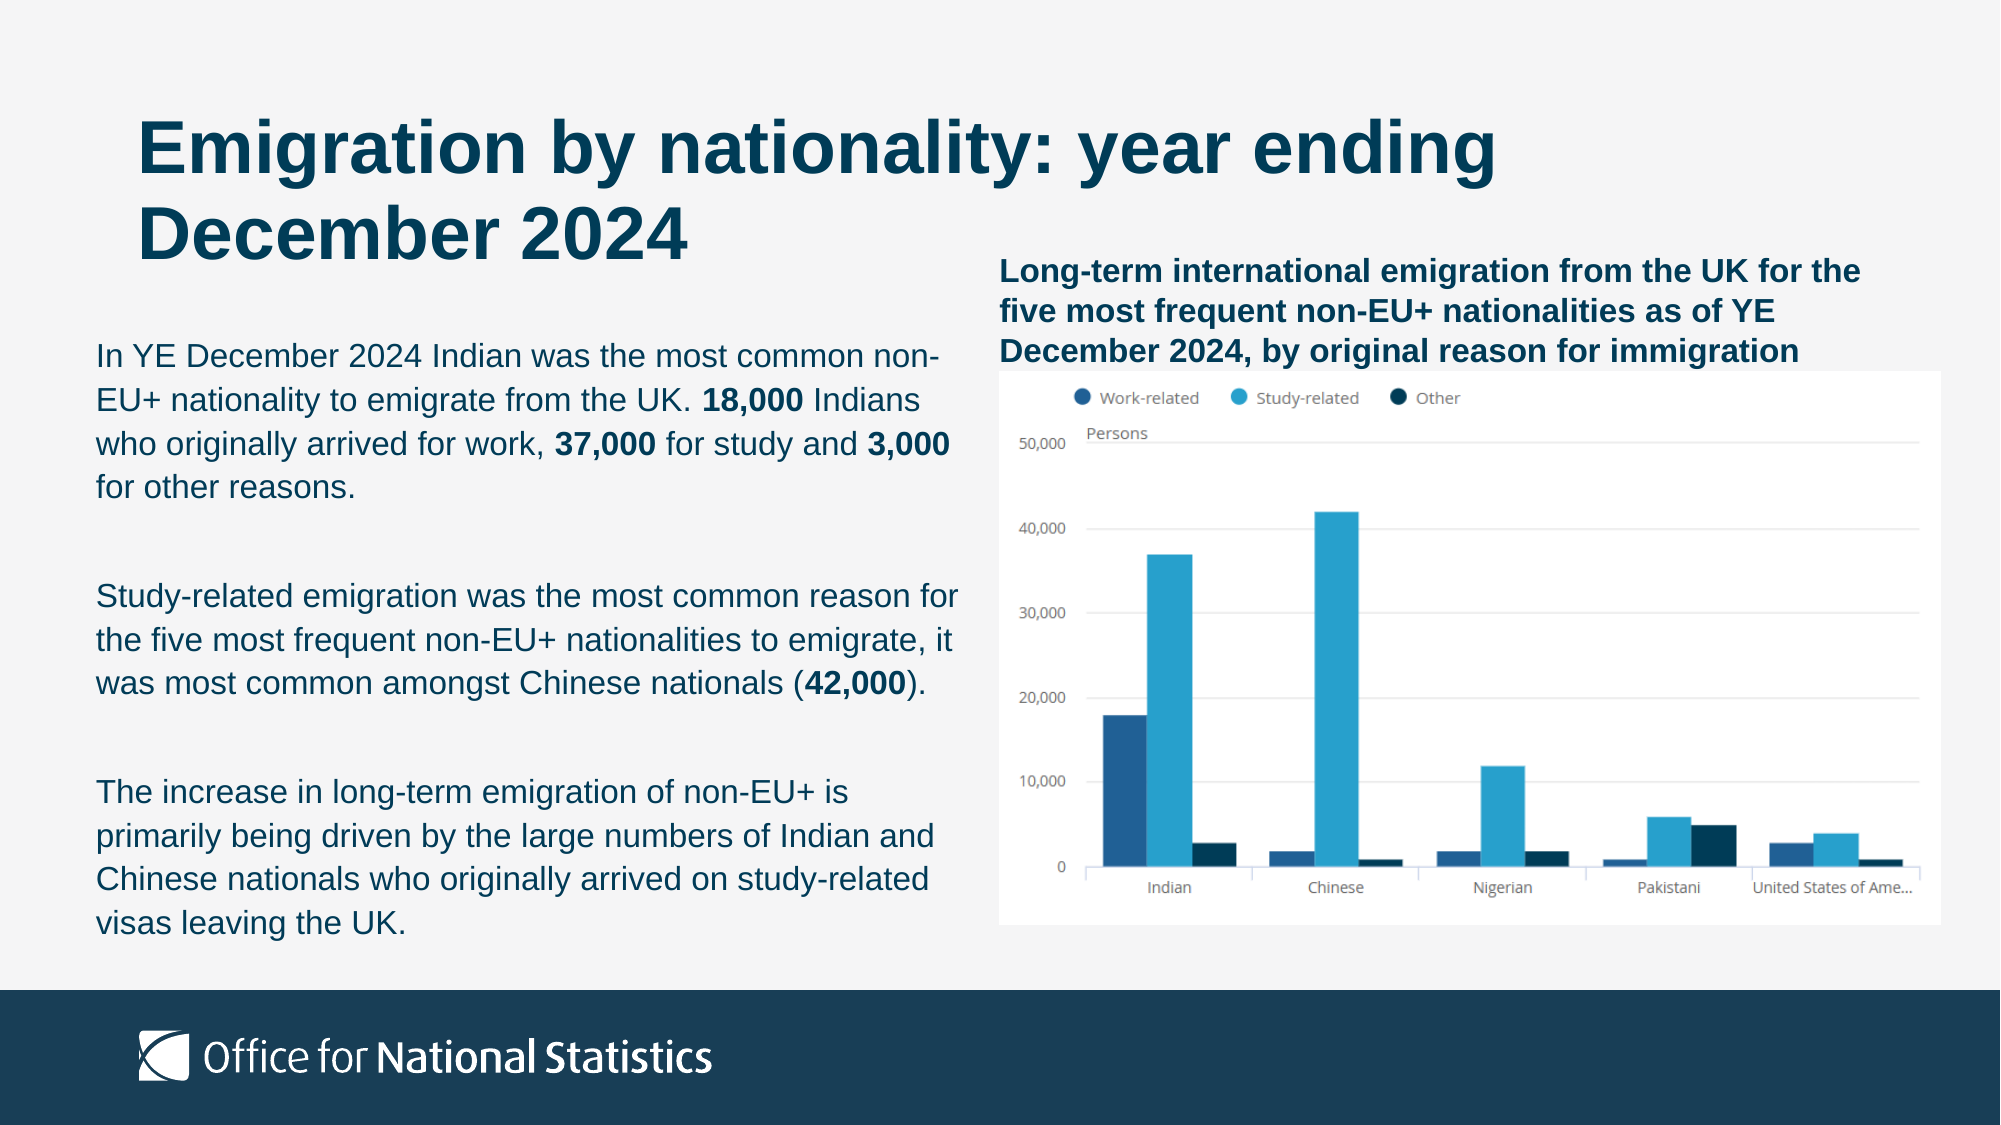

Emigration by nationality: year ending December 2024
Long-term international emigration from the UK for the five most frequent non-EU+ nationalities as of YE December 2024, by original reason for immigration
# In YE December 2024 Indian was the most common non-EU+ nationality to emigrate from the UK. 18,000 Indians who originally arrived for work, 37,000 for study and 3,000 for other reasons.
Study-related emigration was the most common reason for the five most frequent non-EU+ nationalities to emigrate, it was most common amongst Chinese nationals (42,000).
The increase in long-term emigration of non-EU+ is primarily being driven by the large numbers of Indian and Chinese nationals who originally arrived on study-related visas leaving the UK.